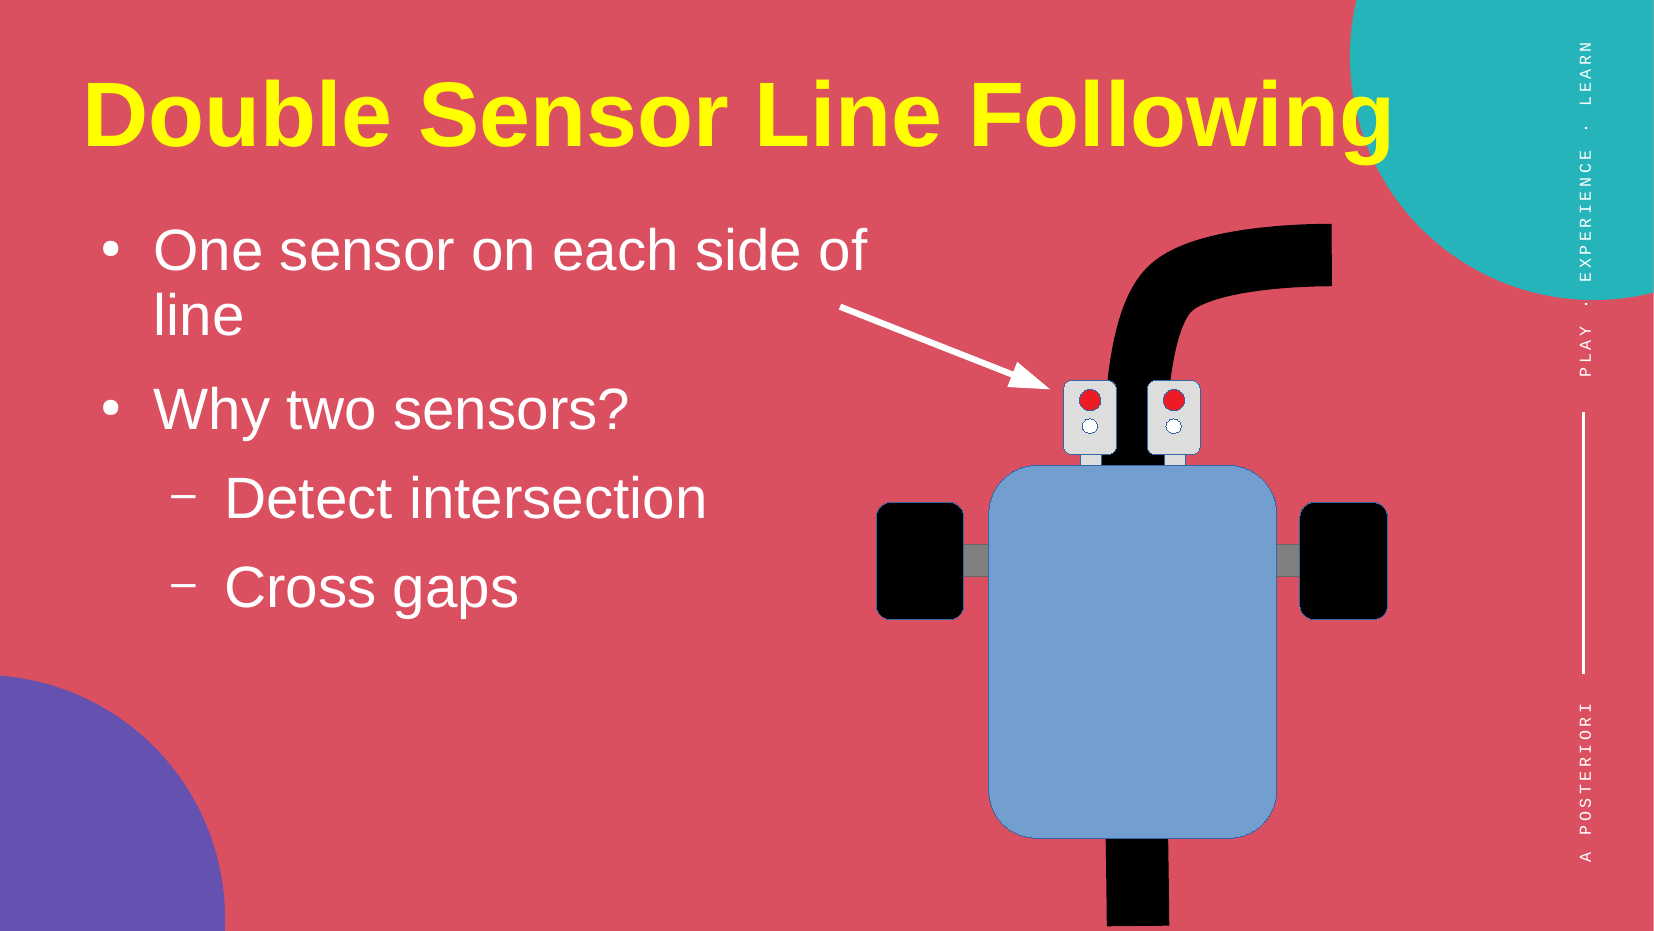

# Double Sensor Line Following
One sensor on each side of line
Why two sensors?
Detect intersection
Cross gaps